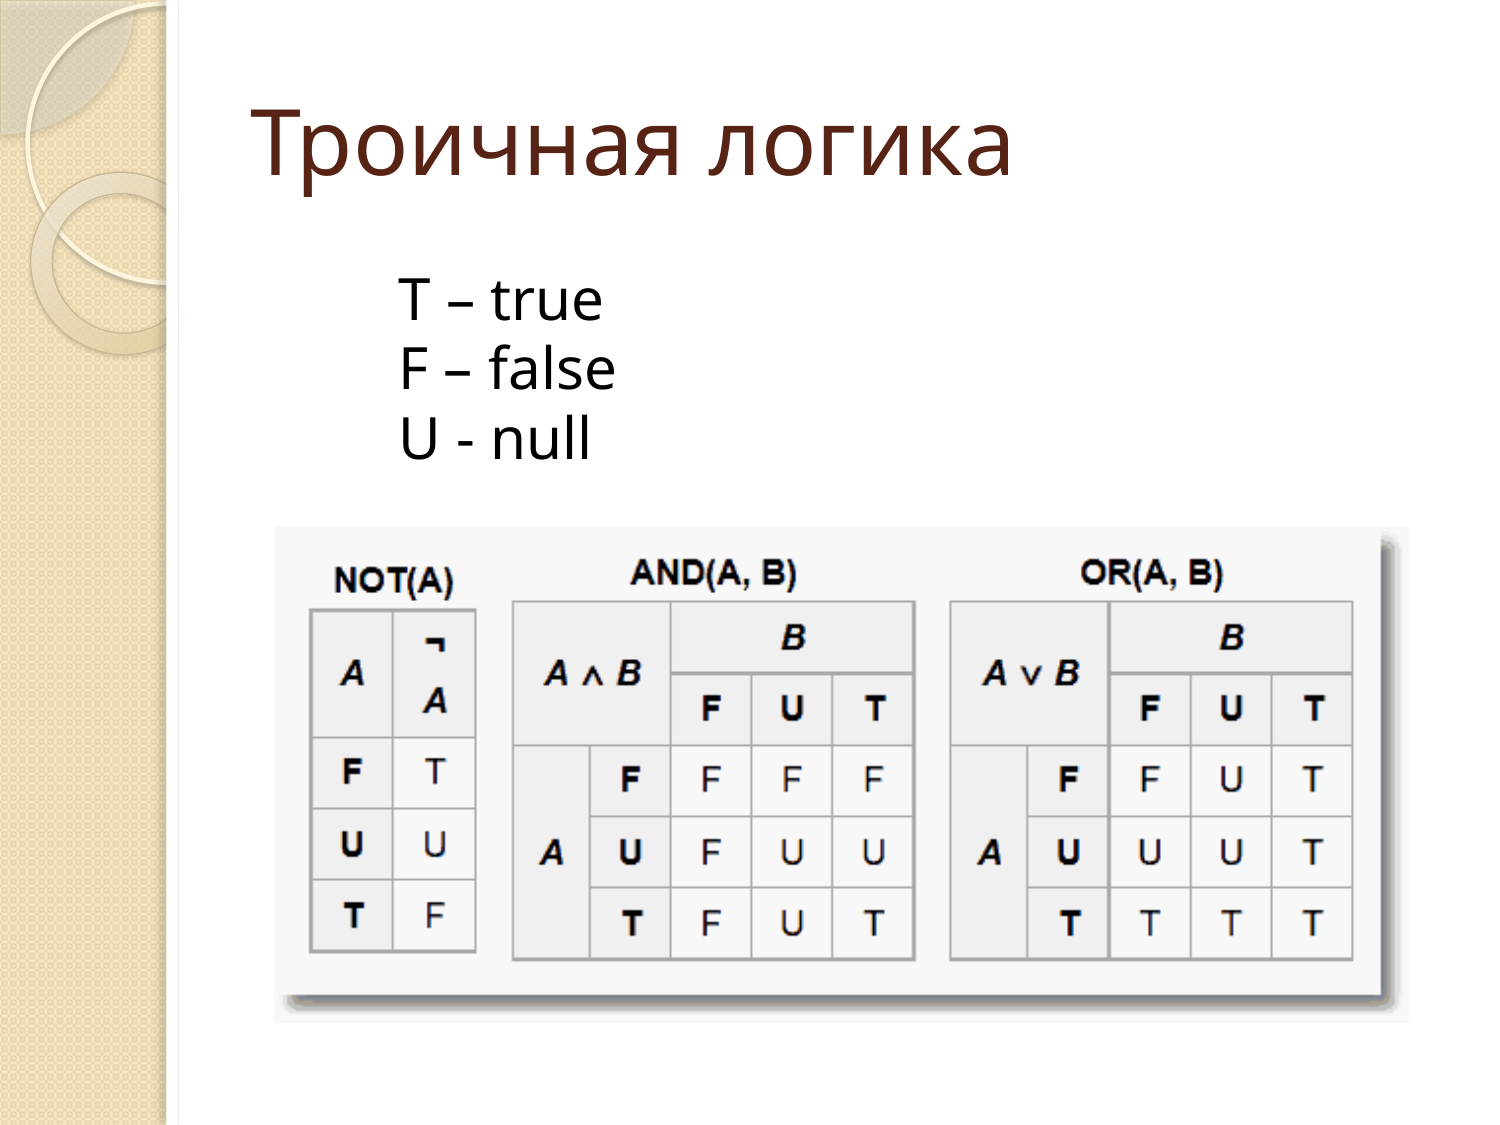

# Троичная логика
T – true
F – false
U - null